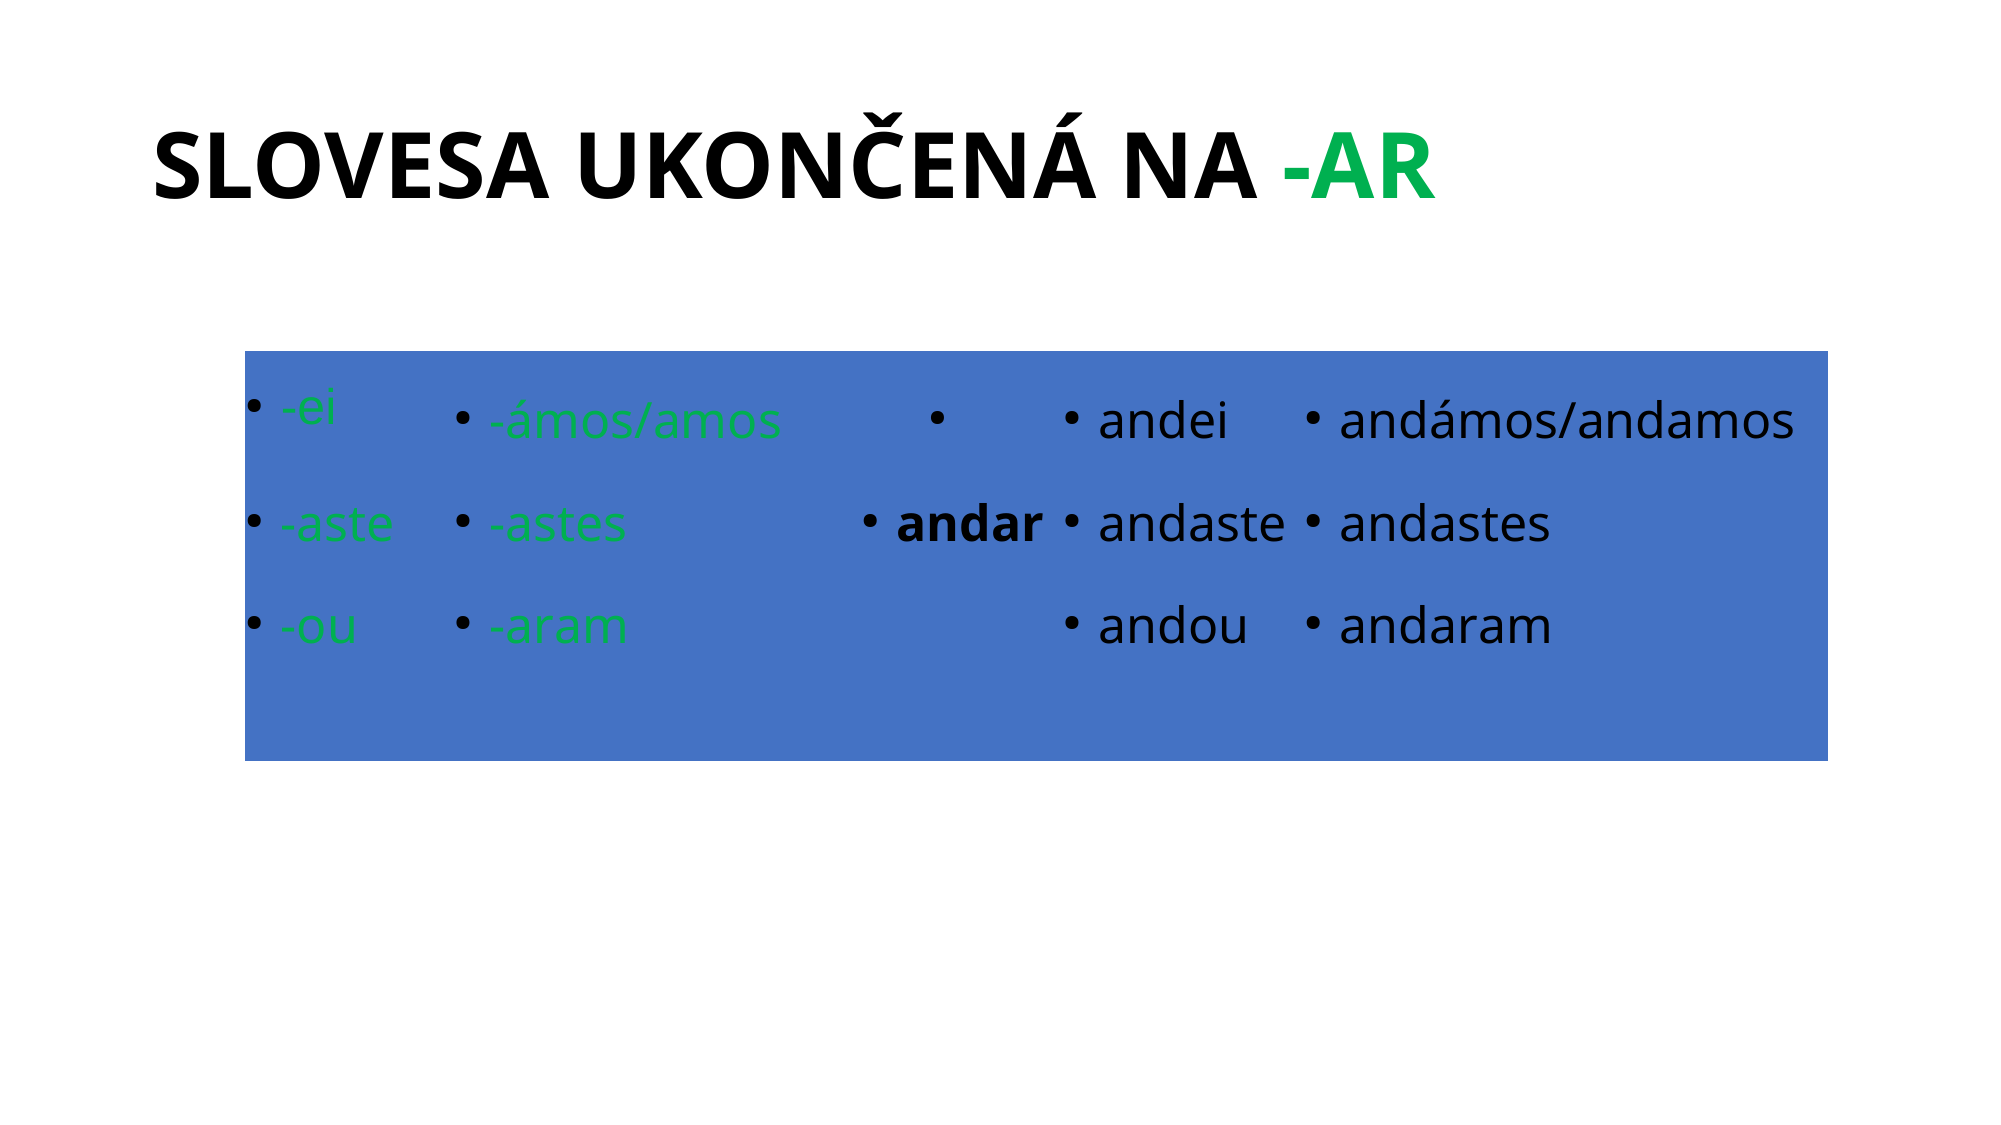

# SLOVESA UKONČENÁ NA -AR
| -ei | -ámos/amos | andar | andei | andámos/andamos |
| --- | --- | --- | --- | --- |
| -aste | -astes | | andaste | andastes |
| -ou | -aram | | andou | andaram |